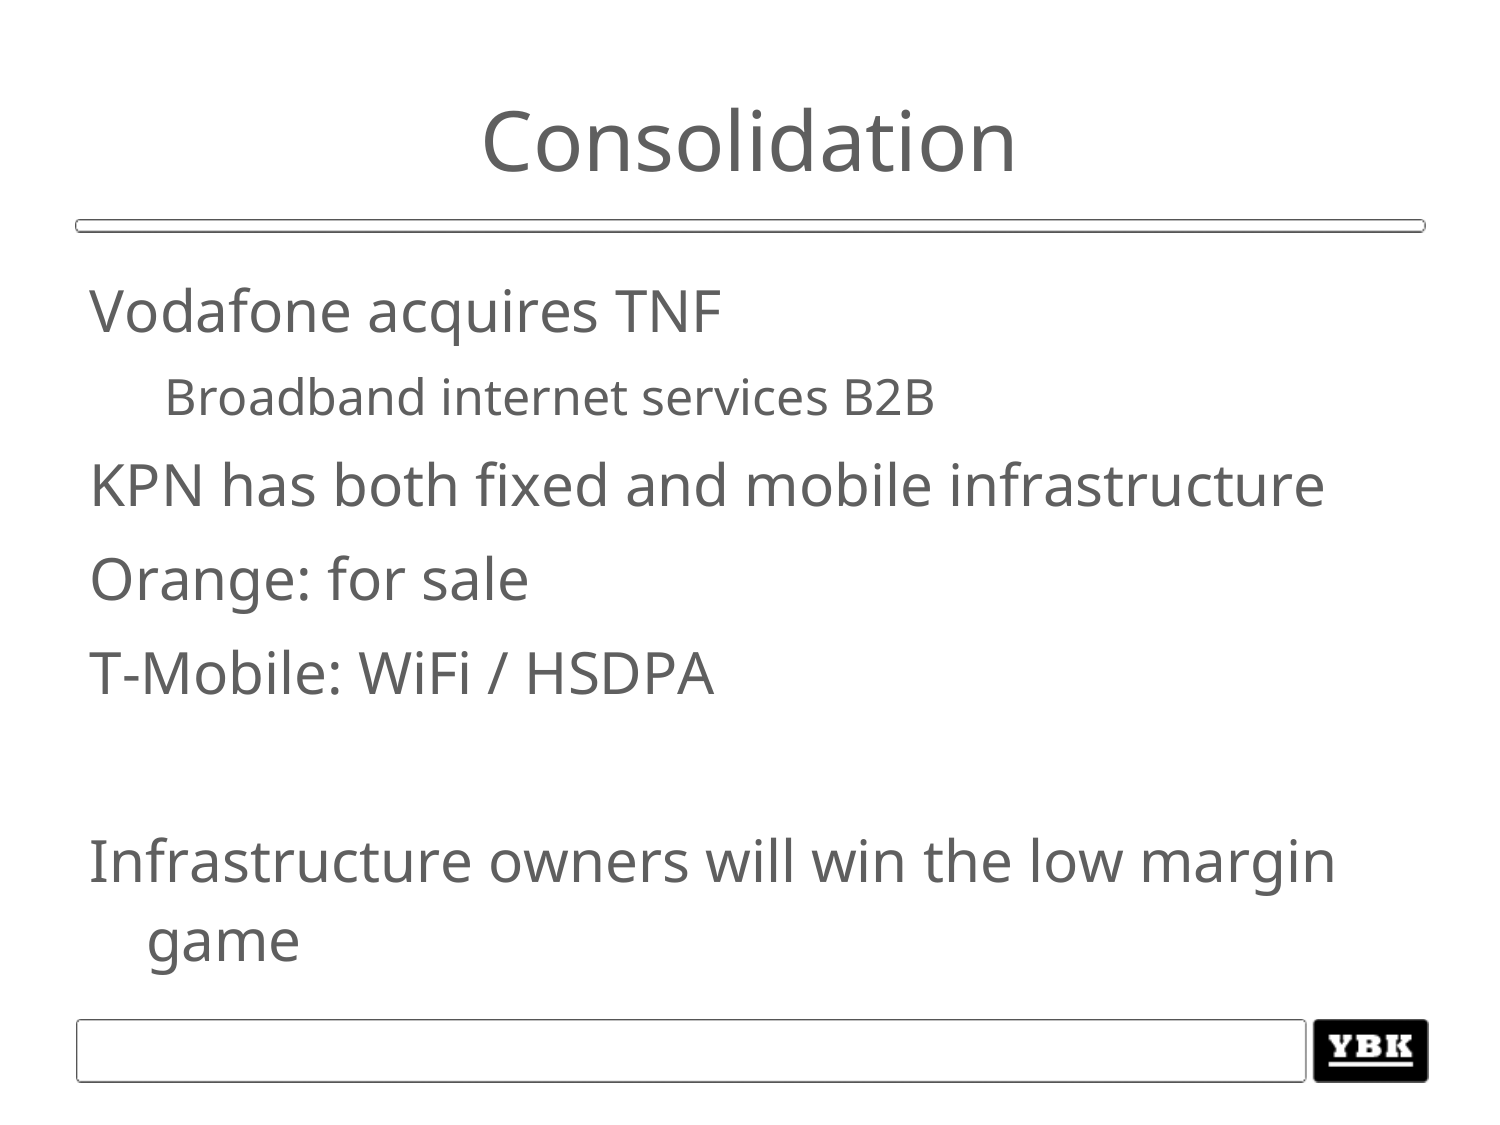

# Consolidation
Vodafone acquires TNF
Broadband internet services B2B
KPN has both fixed and mobile infrastructure
Orange: for sale
T-Mobile: WiFi / HSDPA
Infrastructure owners will win the low margin game